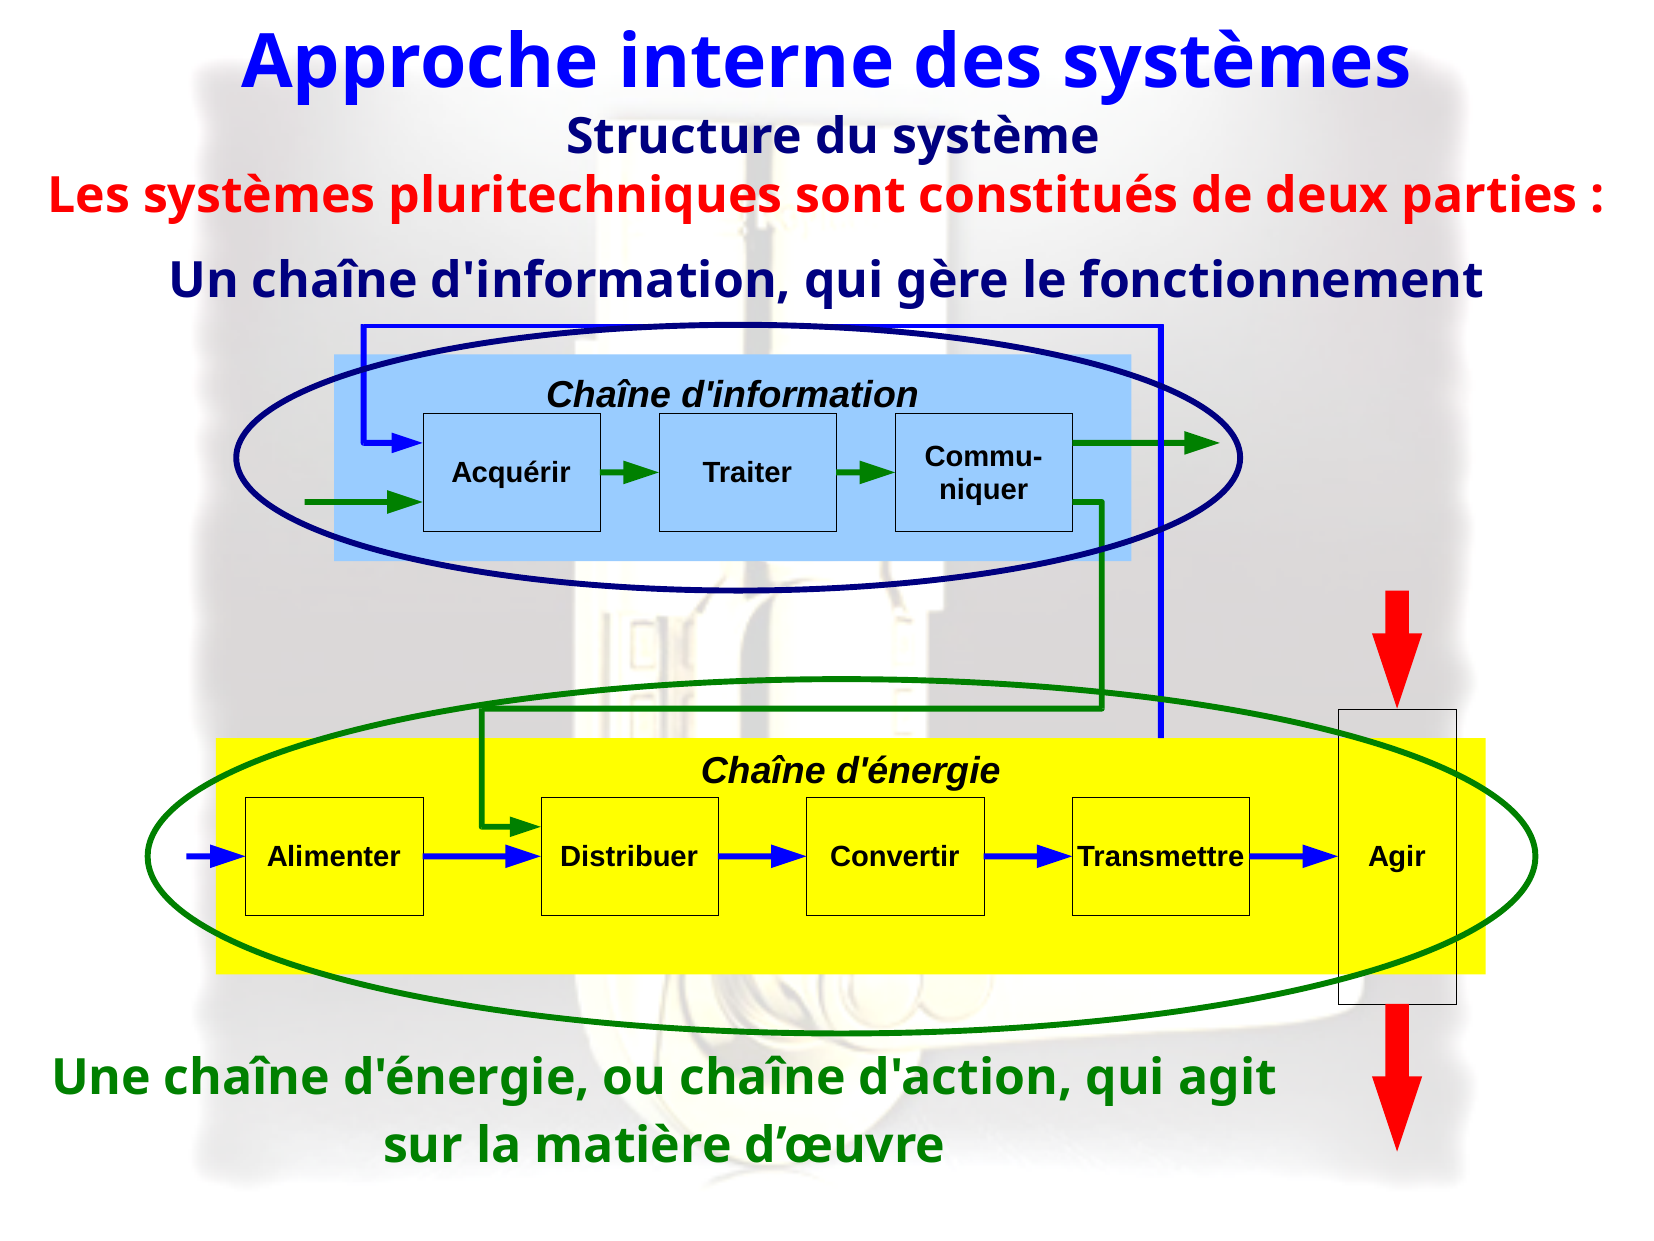

Structure du système
Les systèmes pluritechniques sont constitués de deux parties :
Un chaîne d'information, qui gère le fonctionnement
Une chaîne d'énergie, ou chaîne d'action, qui agit sur la matière d’œuvre